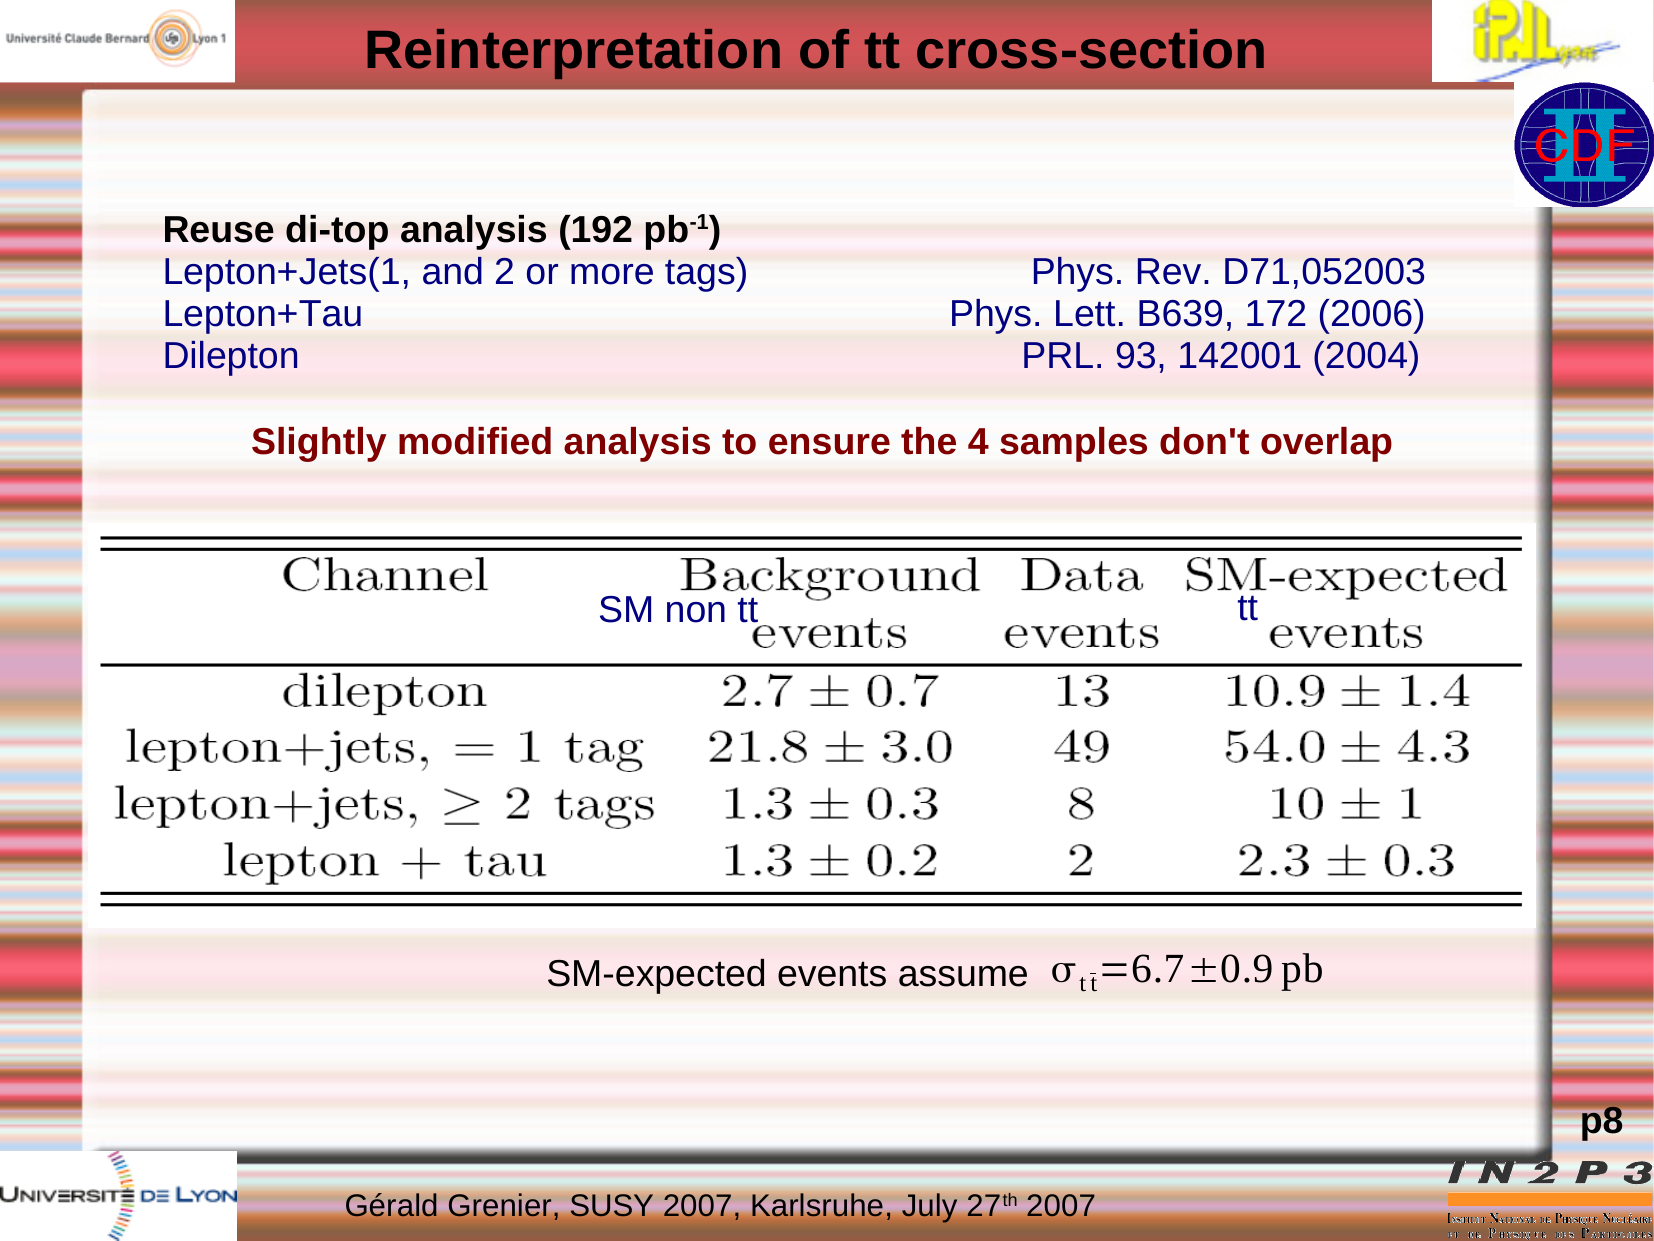

Reinterpretation of tt cross-section
Reuse di-top analysis (192 pb-1)
Lepton+Jets(1, and 2 or more tags) Phys. Rev. D71,052003
Lepton+Tau Phys. Lett. B639, 172 (2006)
Dilepton PRL. 93, 142001 (2004)
Slightly modified analysis to ensure the 4 samples don't overlap
tt
SM non tt
SM-expected events assume